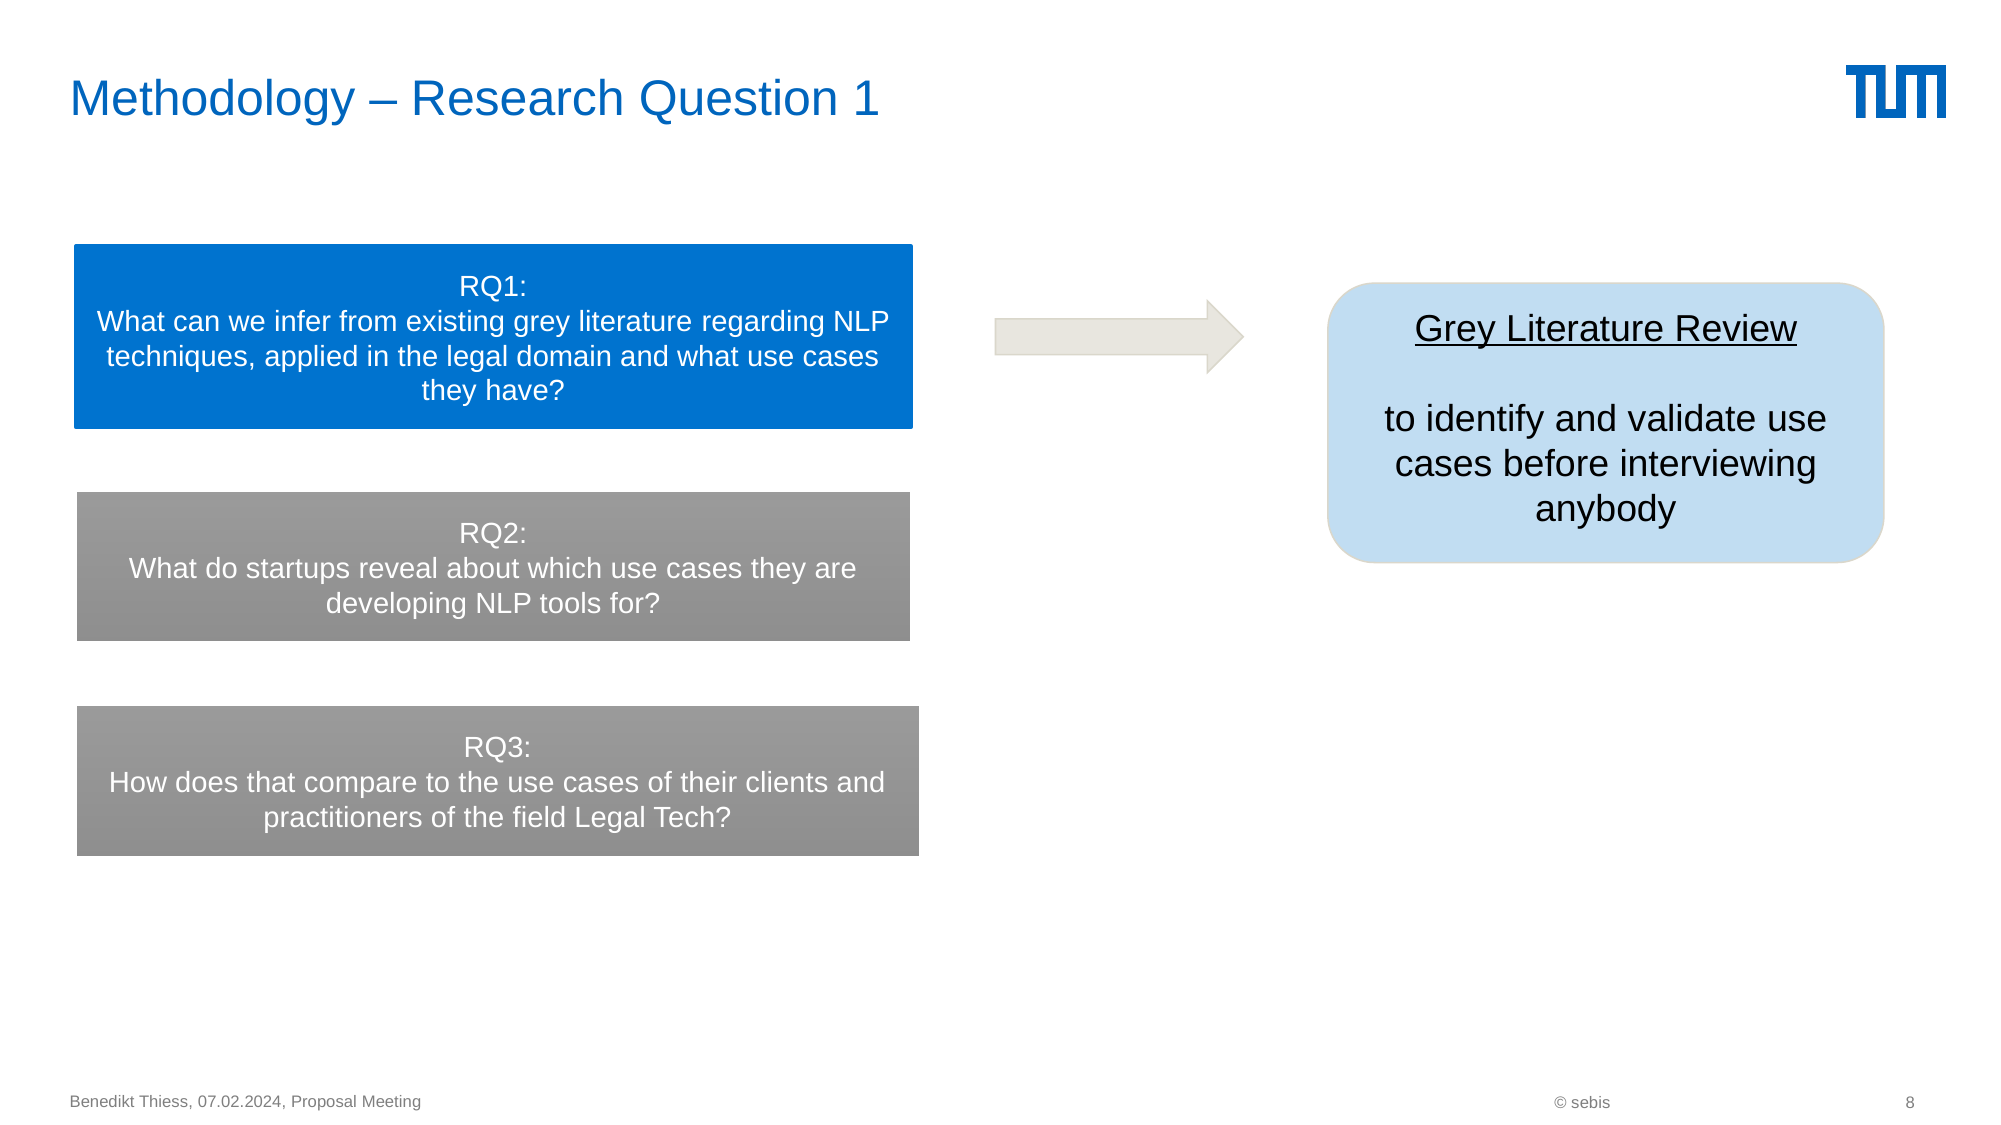

# Methodology – Research Question 1
RQ1:
What can we infer from existing grey literature regarding NLP techniques, applied in the legal domain and what use cases they have?
Grey Literature Review
to identify and validate use cases before interviewing anybody
RQ2:
What do startups reveal about which use cases they are developing NLP tools for?
RQ3:
How does that compare to the use cases of their clients and practitioners of the field Legal Tech?
Benedikt Thiess, 07.02.2024, Proposal Meeting
© sebis